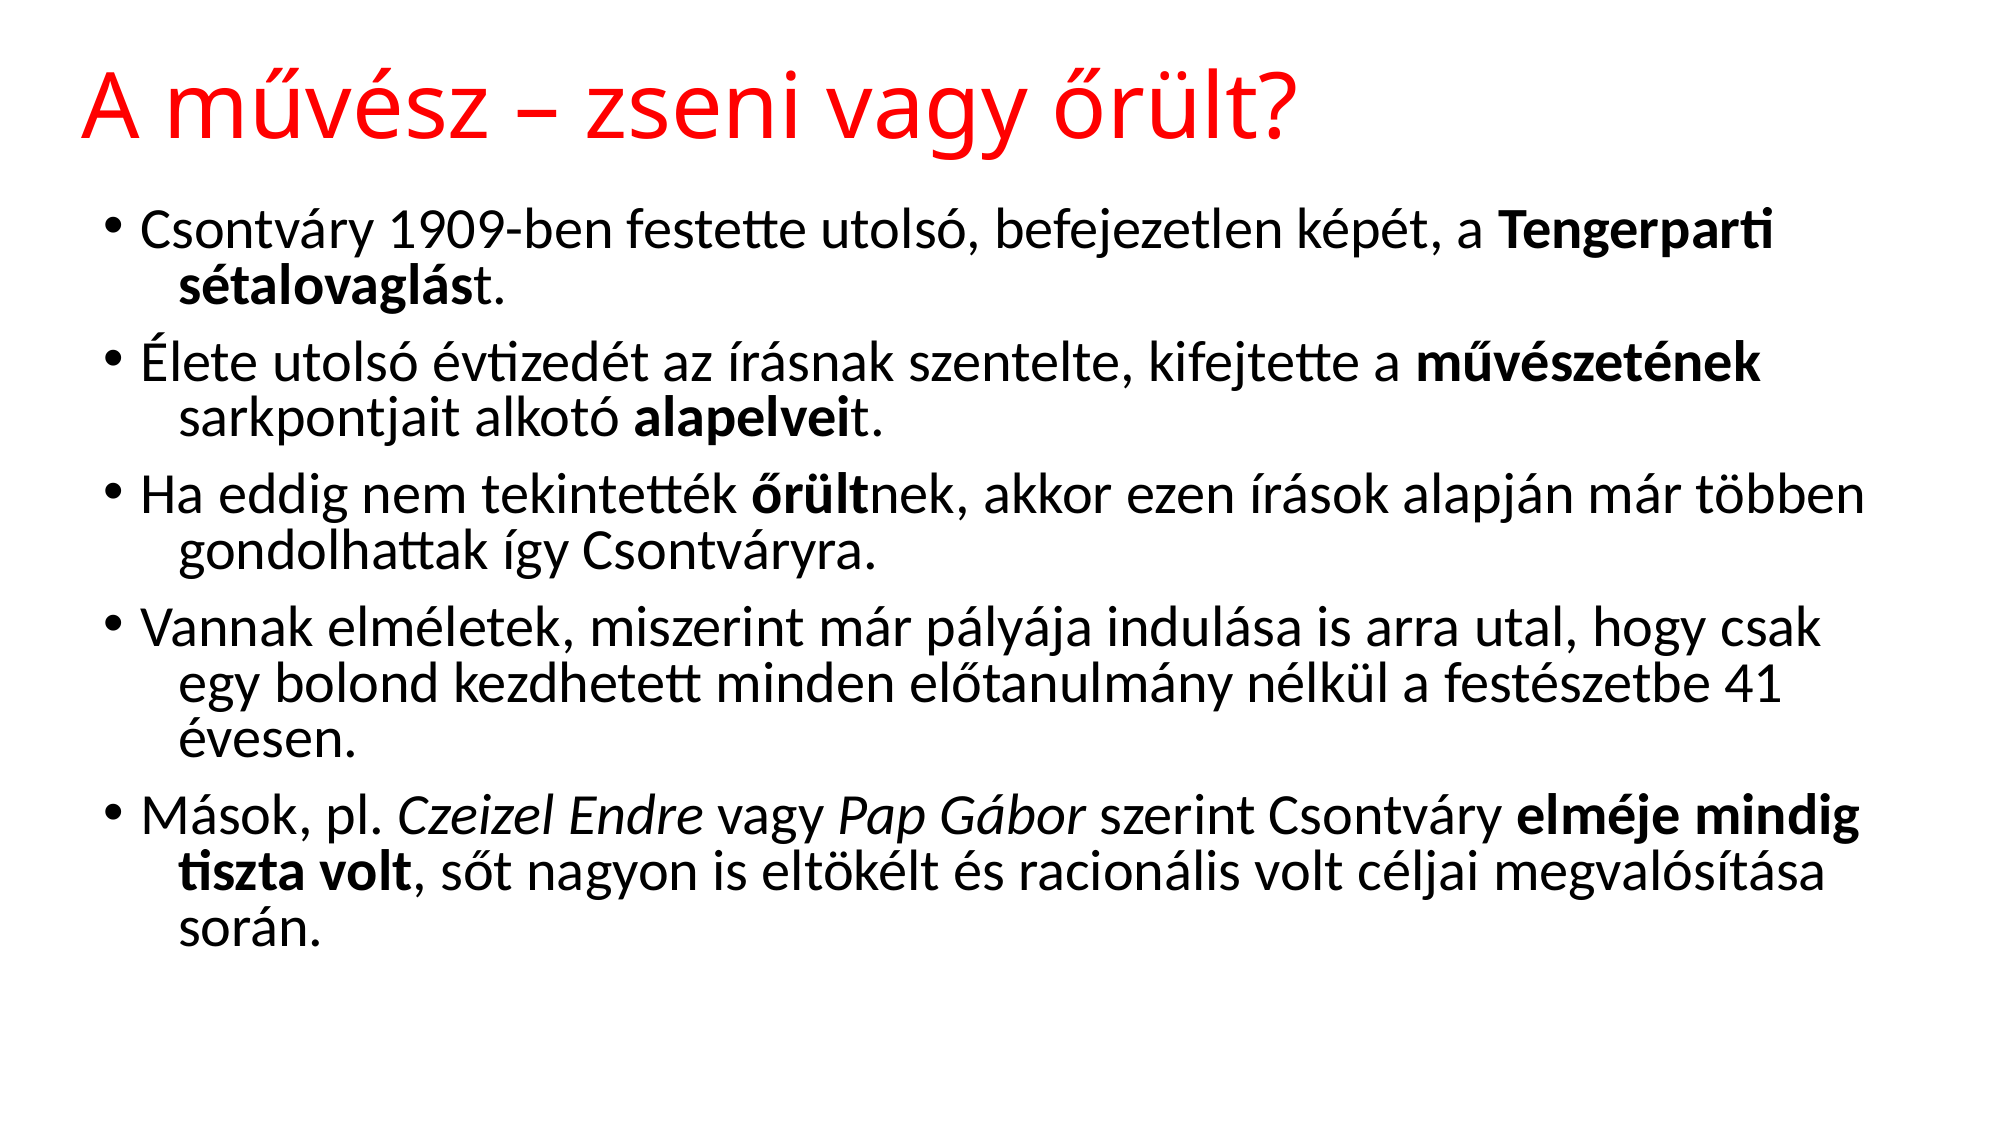

# A művész – zseni vagy őrült?
Csontváry 1909-ben festette utolsó, befejezetlen képét, a Tengerparti sétalovaglást.
Élete utolsó évtizedét az írásnak szentelte, kifejtette a művészetének sarkpontjait alkotó alapelveit.
Ha eddig nem tekintették őrültnek, akkor ezen írások alapján már többen gondolhattak így Csontváryra.
Vannak elméletek, miszerint már pályája indulása is arra utal, hogy csak egy bolond kezdhetett minden előtanulmány nélkül a festészetbe 41 évesen.
Mások, pl. Czeizel Endre vagy Pap Gábor szerint Csontváry elméje mindig tiszta volt, sőt nagyon is eltökélt és racionális volt céljai megvalósítása során.